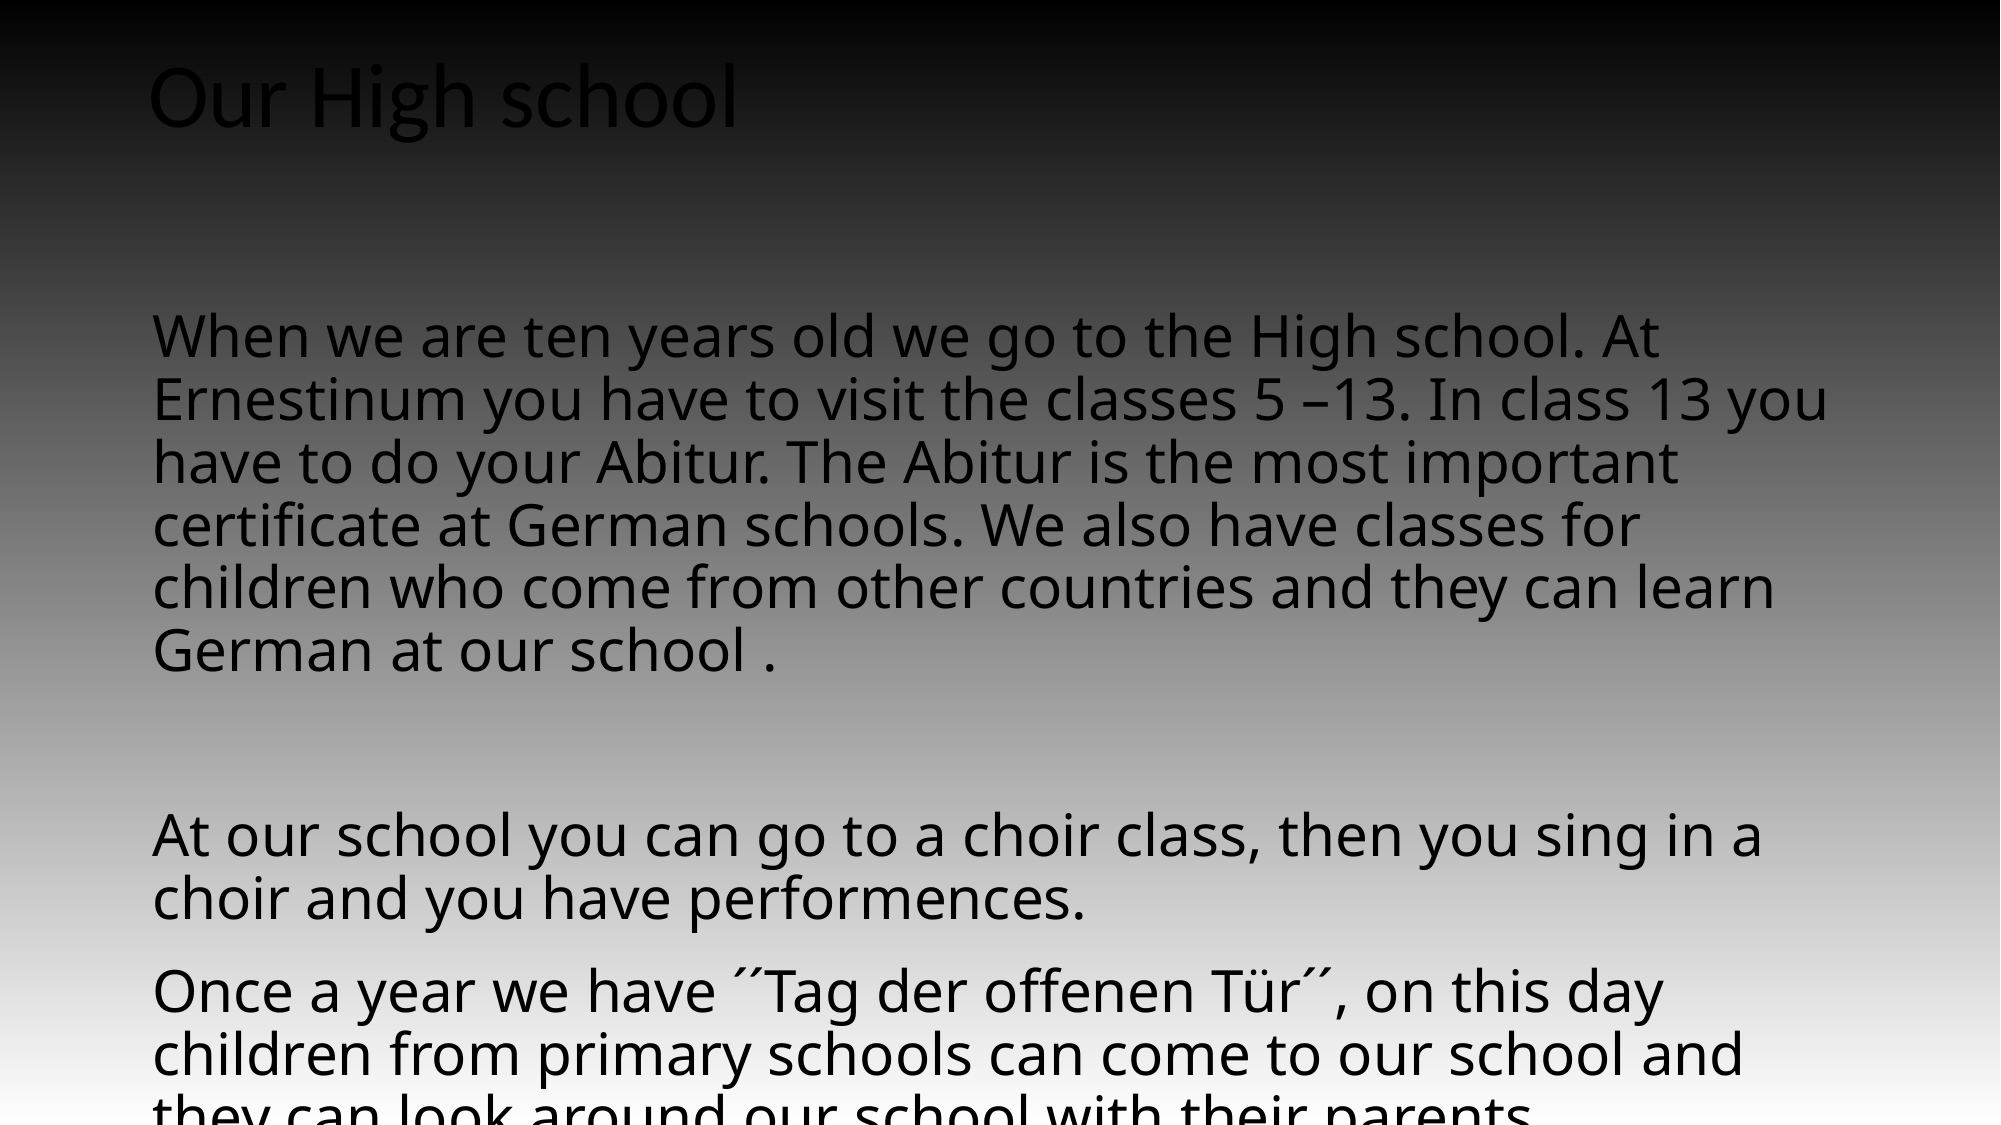

# Our High school
When we are ten years old we go to the High school. At Ernestinum you have to visit the classes 5 –13. In class 13 you have to do your Abitur. The Abitur is the most important certificate at German schools. We also have classes for children who come from other countries and they can learn German at our school .
At our school you can go to a choir class, then you sing in a choir and you have performences.
Once a year we have ´´Tag der offenen Tür´´, on this day children from primary schools can come to our school and they can look around our school with their parents .